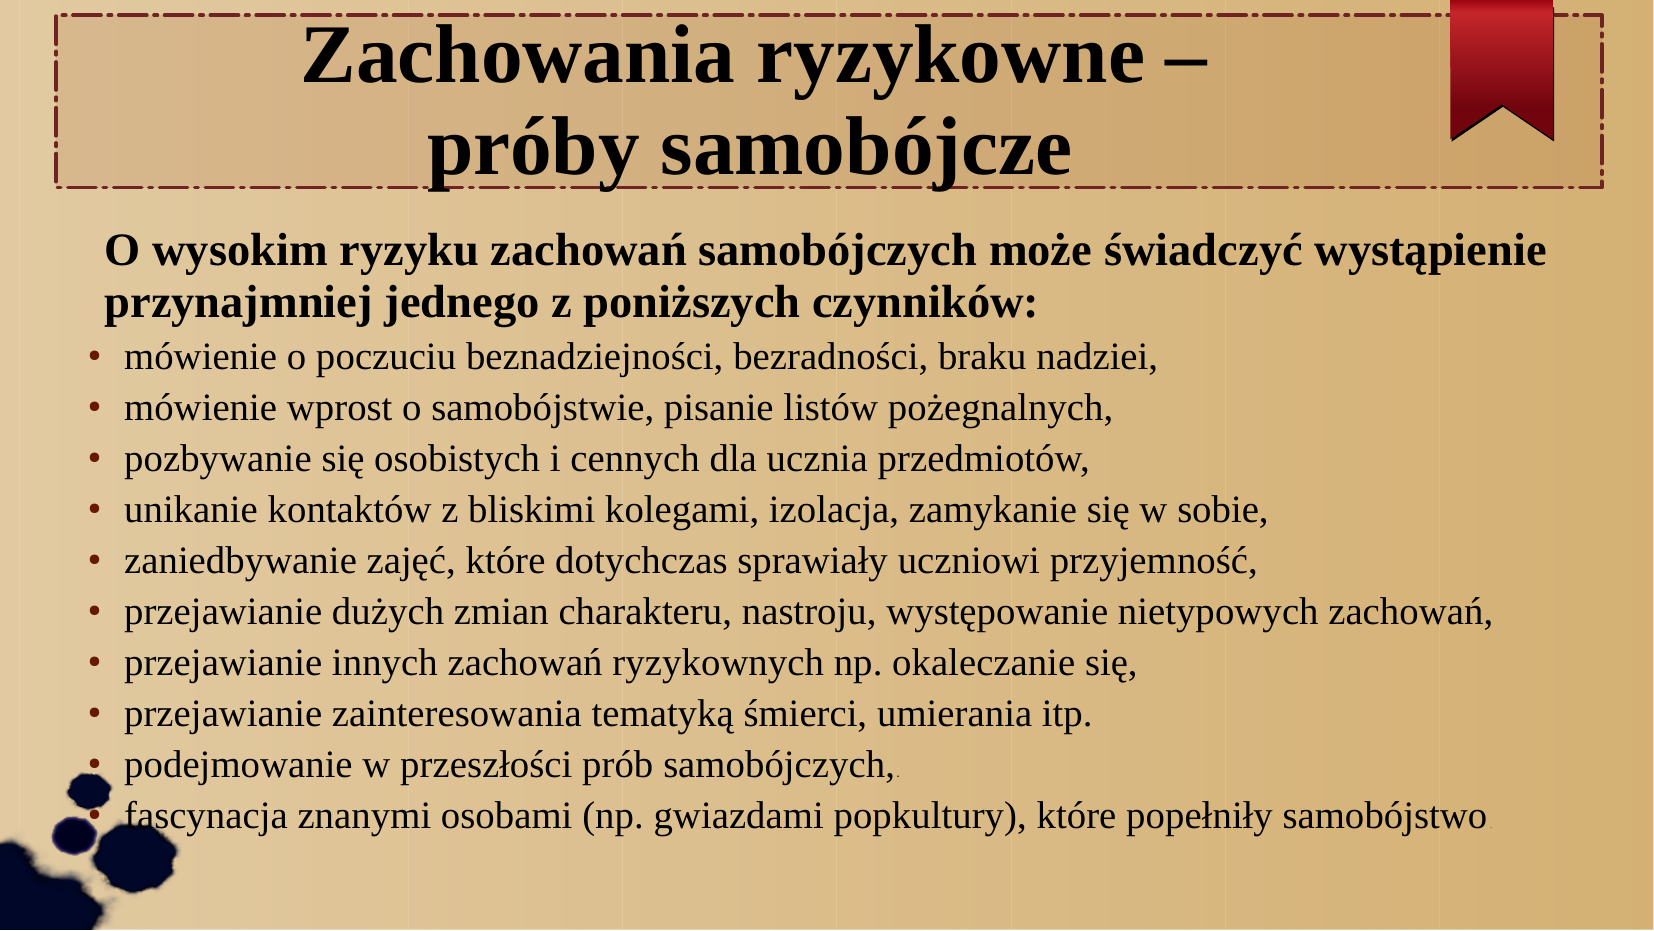

# Zachowania ryzykowne – próby samobójcze
O wysokim ryzyku zachowań samobójczych może świadczyć wystąpienie przynajmniej jednego z poniższych czynników:
 mówienie o poczuciu beznadziejności, bezradności, braku nadziei,
 mówienie wprost o samobójstwie, pisanie listów pożegnalnych,
 pozbywanie się osobistych i cennych dla ucznia przedmiotów,
 unikanie kontaktów z bliskimi kolegami, izolacja, zamykanie się w sobie,
 zaniedbywanie zajęć, które dotychczas sprawiały uczniowi przyjemność,
 przejawianie dużych zmian charakteru, nastroju, występowanie nietypowych zachowań,
 przejawianie innych zachowań ryzykownych np. okaleczanie się,
 przejawianie zainteresowania tematyką śmierci, umierania itp.
 podejmowanie w przeszłości prób samobójczych,.
 fascynacja znanymi osobami (np. gwiazdami popkultury), które popełniły samobójstwo.